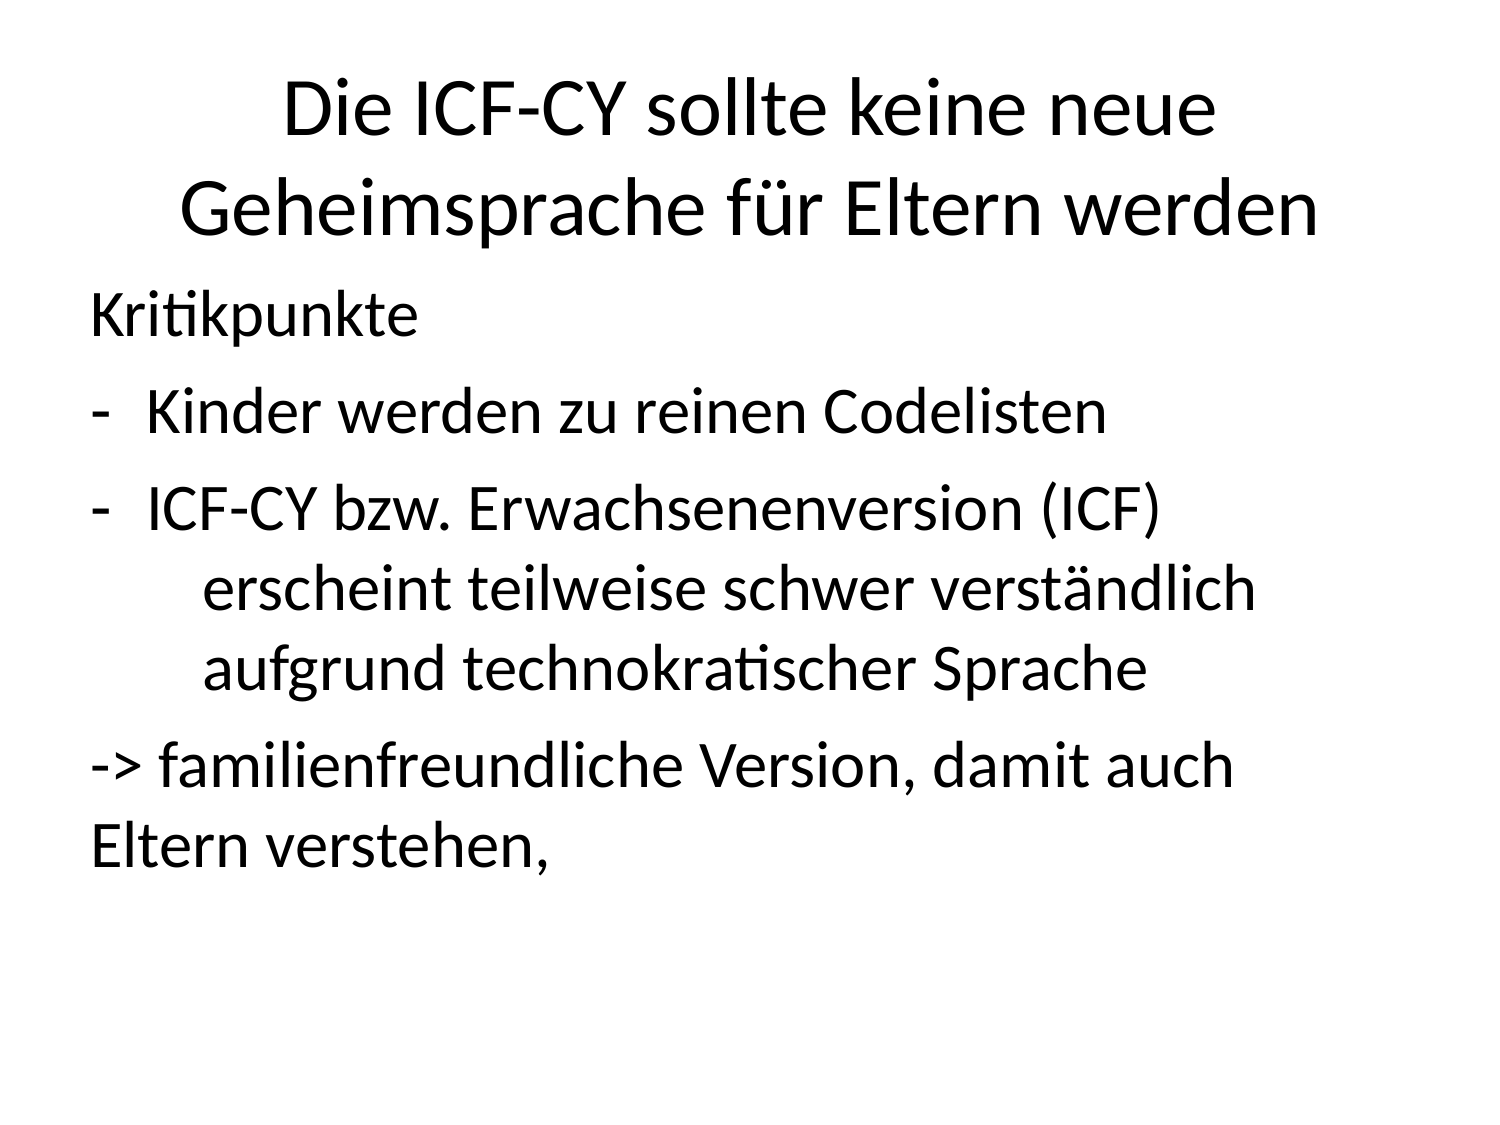

# Die ICF-CY sollte keine neue Geheimsprache für Eltern werden
Kritikpunkte
Kinder werden zu reinen Codelisten
ICF-CY bzw. Erwachsenenversion (ICF) erscheint teilweise schwer verständlich aufgrund technokratischer Sprache
-> familienfreundliche Version, damit auch Eltern verstehen,